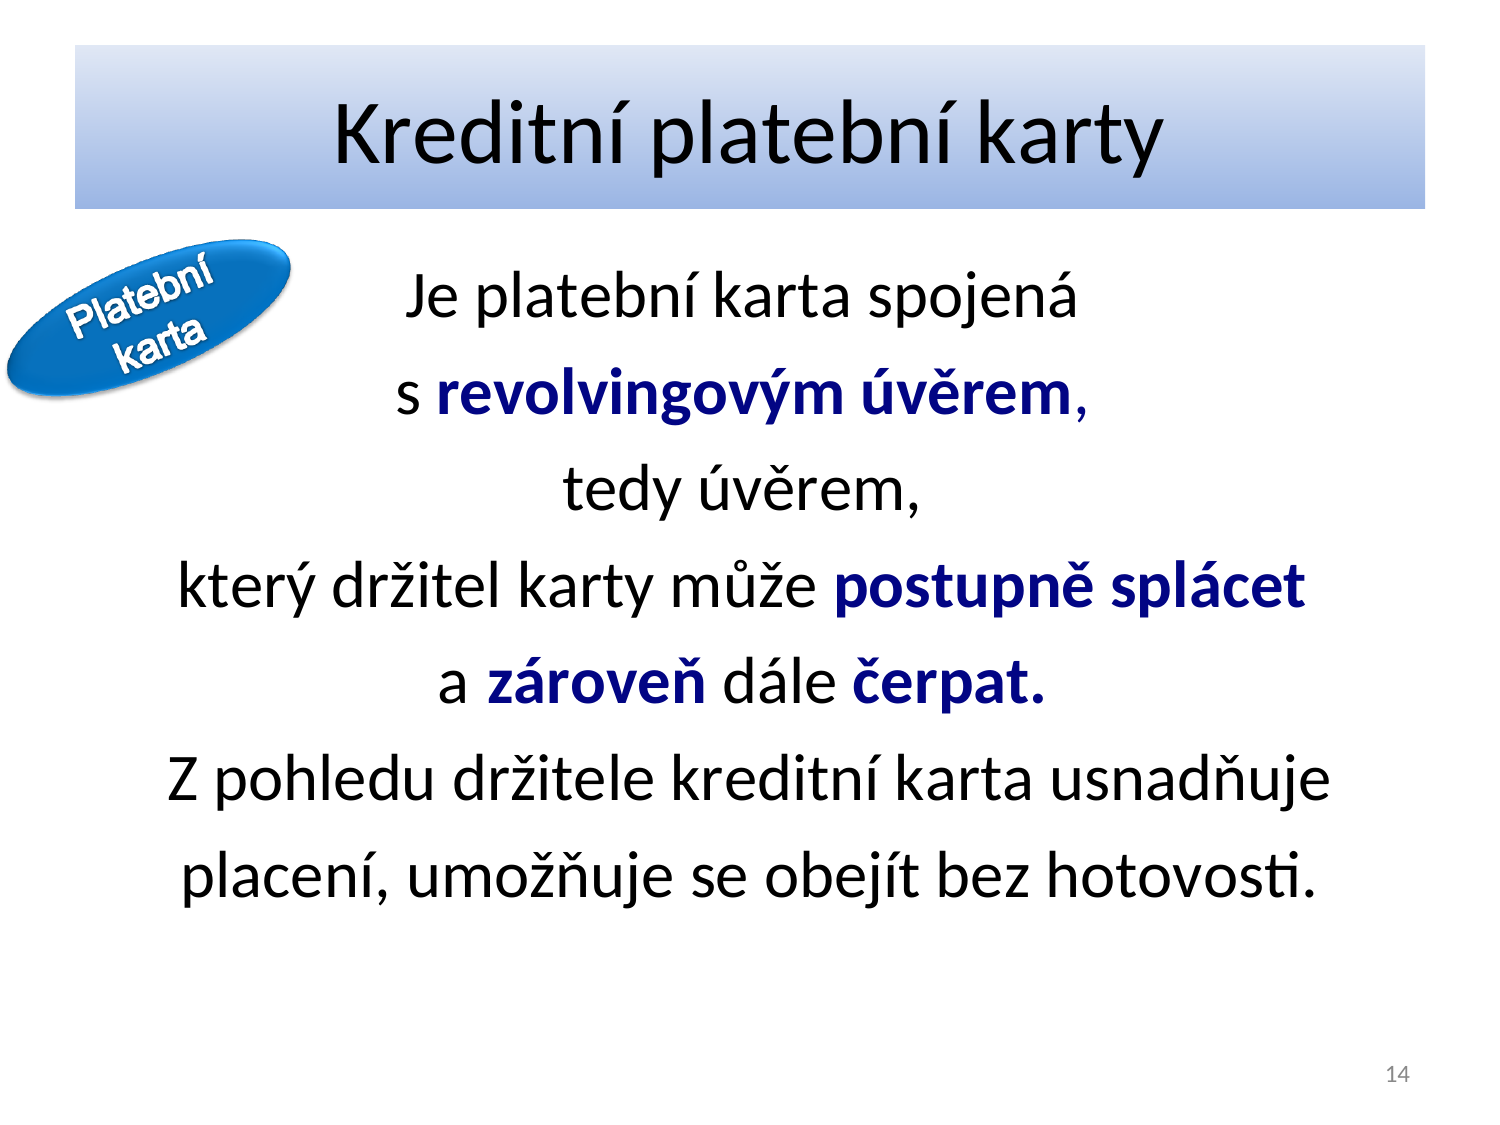

# Kreditní platební karty
Je platební karta spojená
s revolvingovým úvěrem,
tedy úvěrem,
který držitel karty může postupně splácet
a zároveň dále čerpat.
Z pohledu držitele kreditní karta usnadňuje
placení, umožňuje se obejít bez hotovosti.